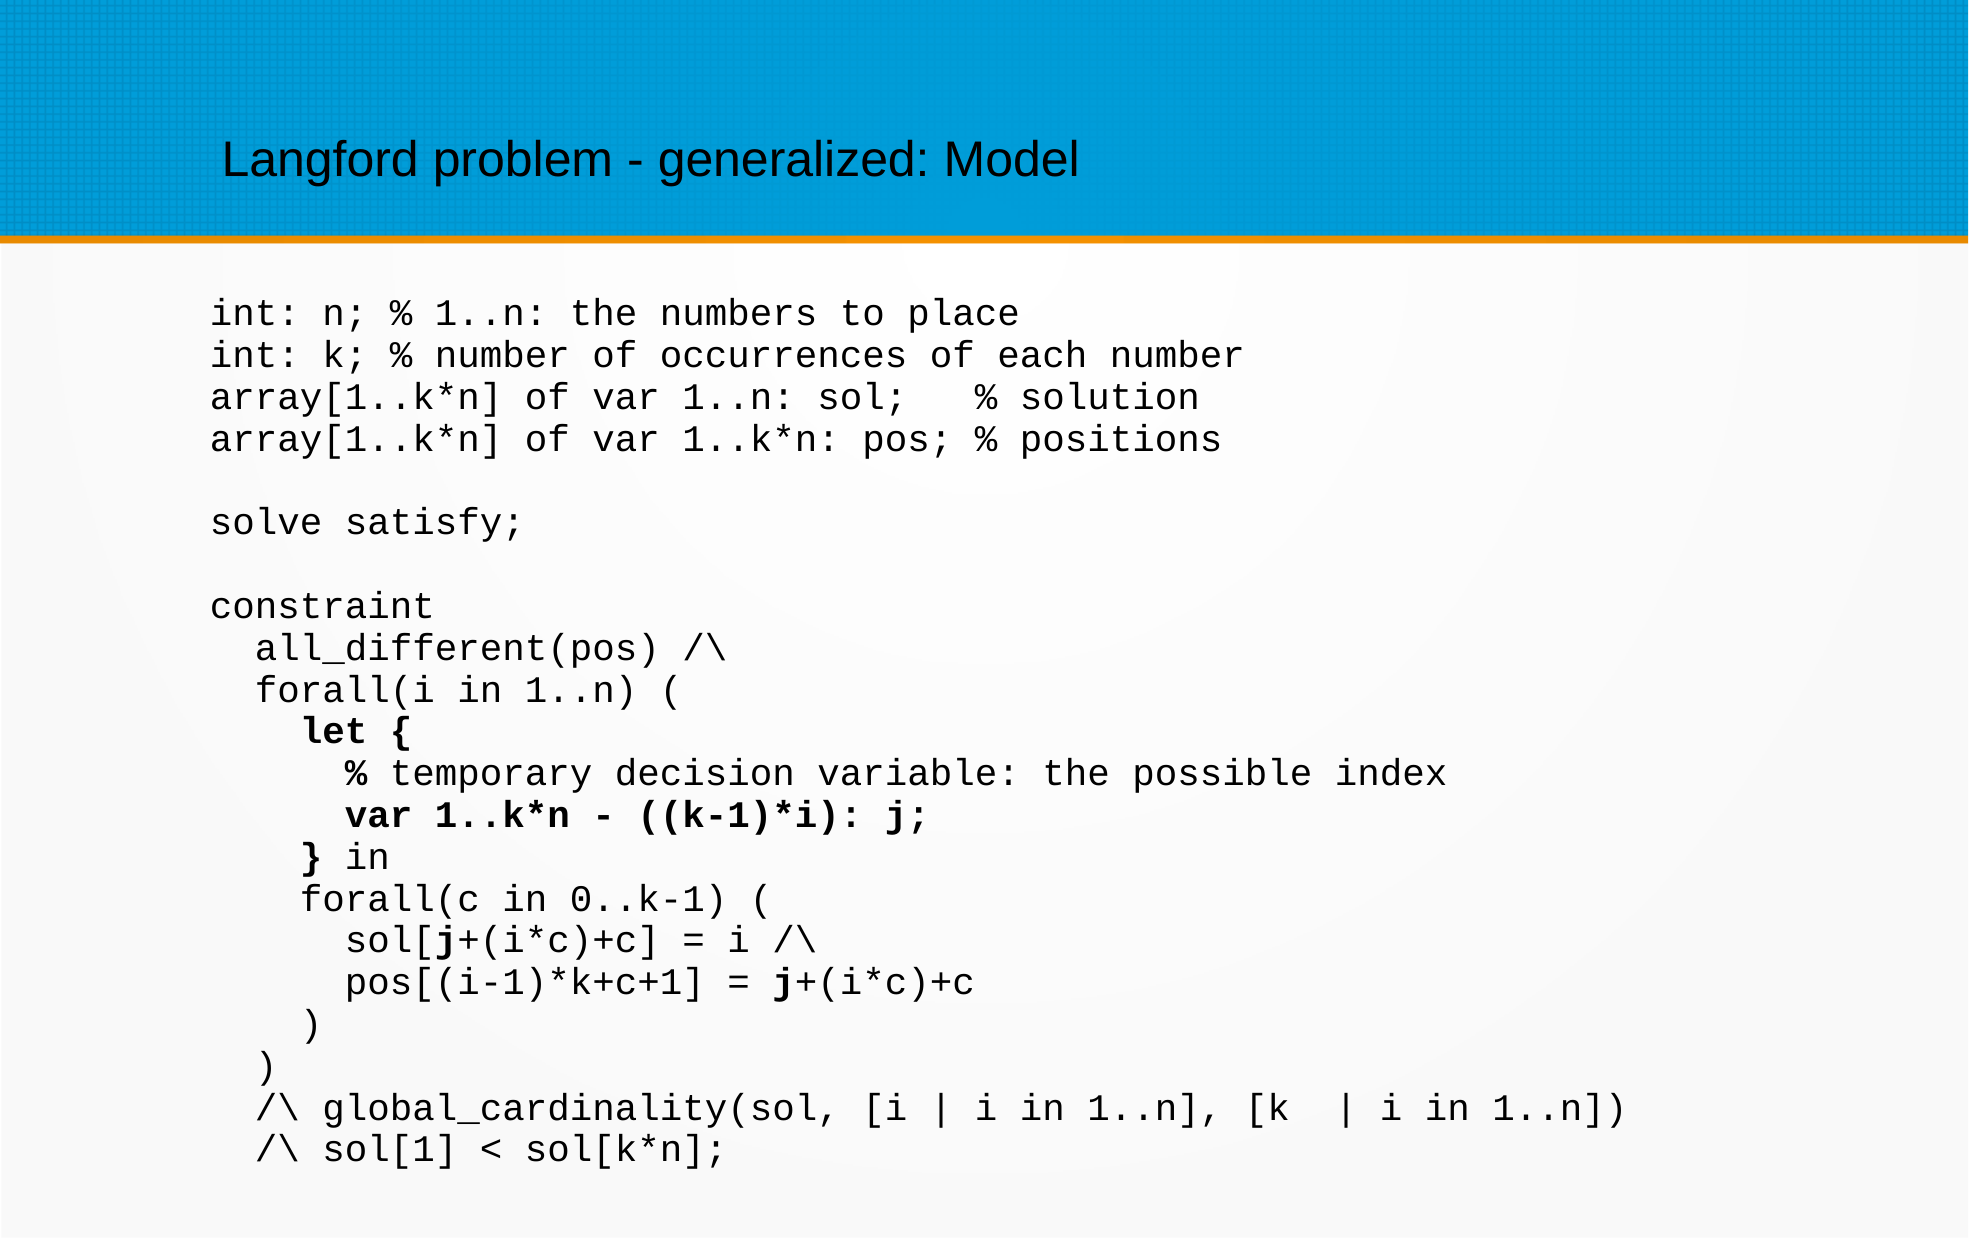

Langford problem - generalized: Model
int: n; % 1..n: the numbers to place
int: k; % number of occurrences of each number
array[1..k*n] of var 1..n: sol; % solution
array[1..k*n] of var 1..k*n: pos; % positions
solve satisfy;
constraint
 all_different(pos) /\
 forall(i in 1..n) (
 let {
 % temporary decision variable: the possible index
 var 1..k*n - ((k-1)*i): j;
 } in
 forall(c in 0..k-1) (
 sol[j+(i*c)+c] = i /\
 pos[(i-1)*k+c+1] = j+(i*c)+c
 )
 )
 /\ global_cardinality(sol, [i | i in 1..n], [k | i in 1..n])
 /\ sol[1] < sol[k*n];